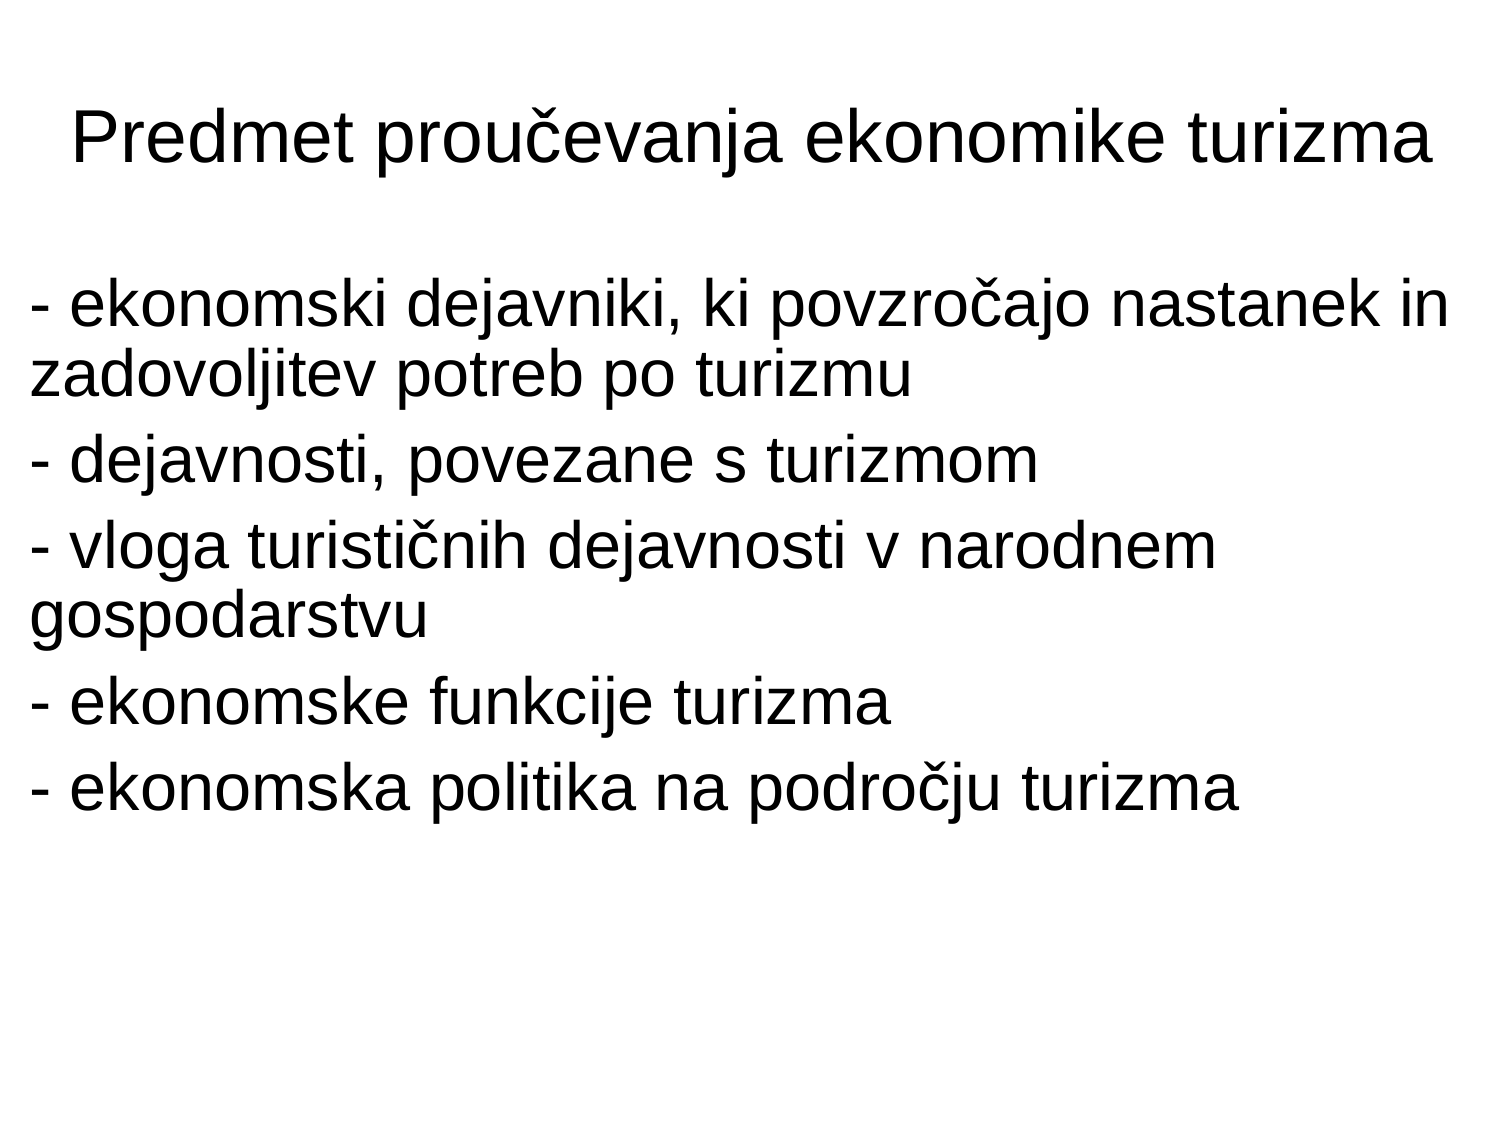

# Predmet proučevanja ekonomike turizma
- ekonomski dejavniki, ki povzročajo nastanek in zadovoljitev potreb po turizmu
- dejavnosti, povezane s turizmom
- vloga turističnih dejavnosti v narodnem gospodarstvu
- ekonomske funkcije turizma
- ekonomska politika na področju turizma